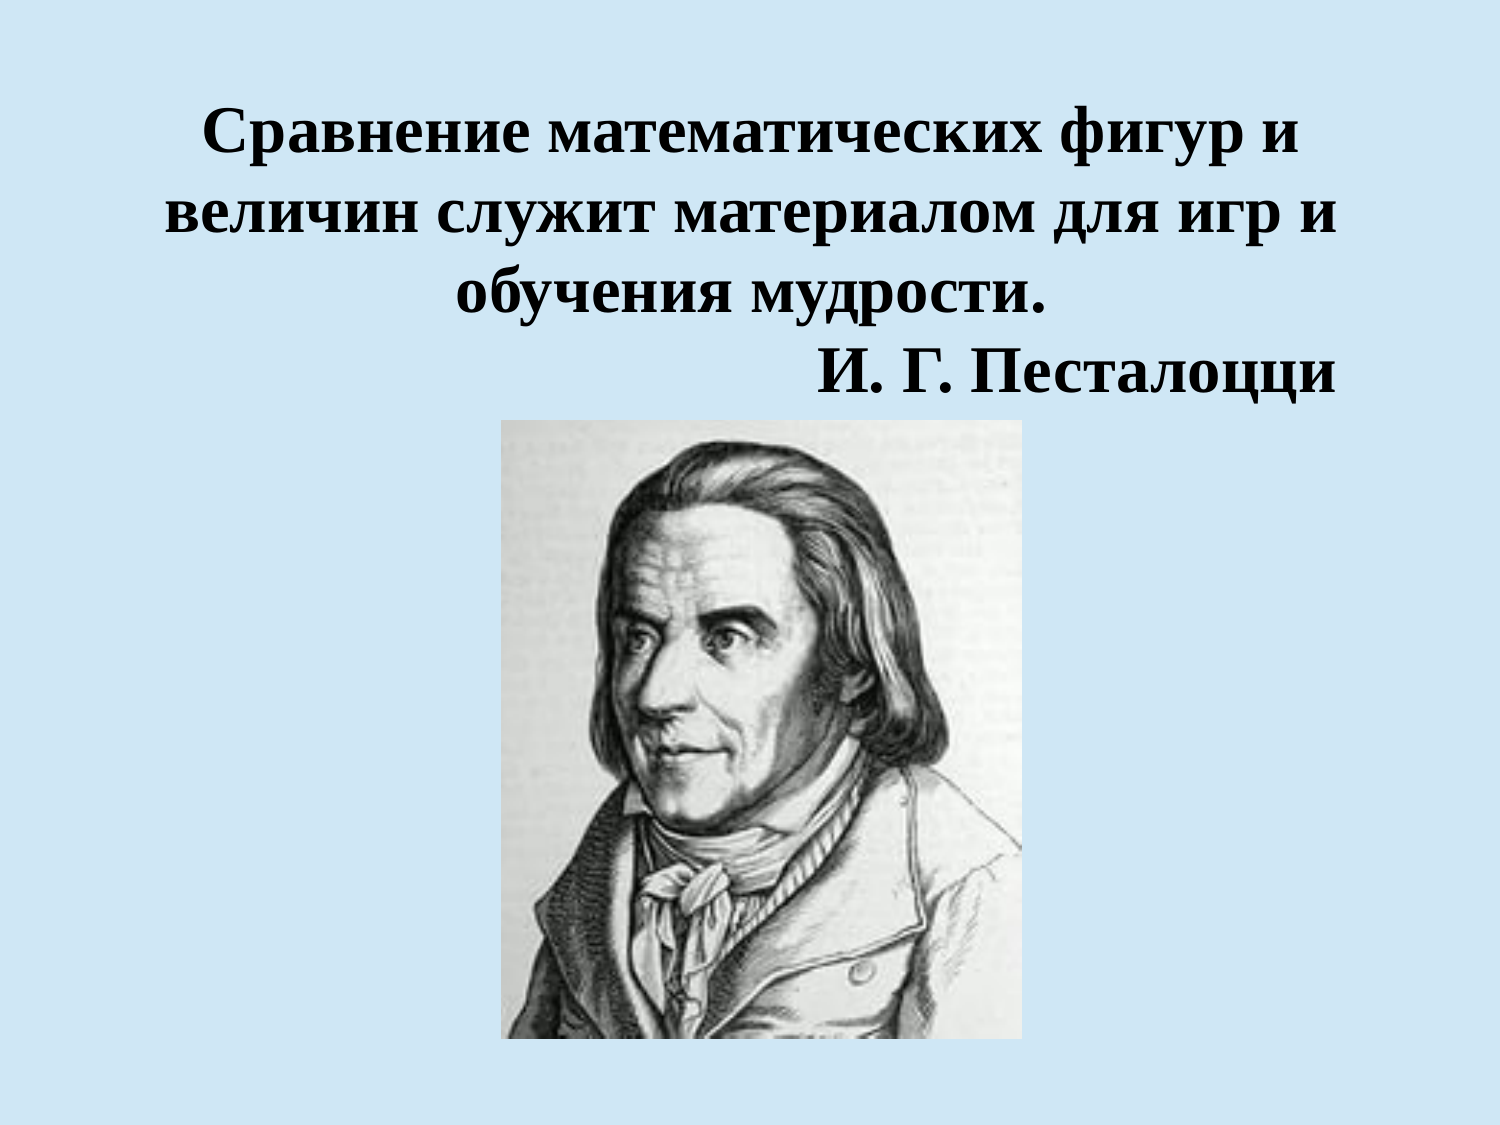

# Сравнение математических фигур и величин служит материалом для игр и обучения мудрости. И. Г. Песталоцци